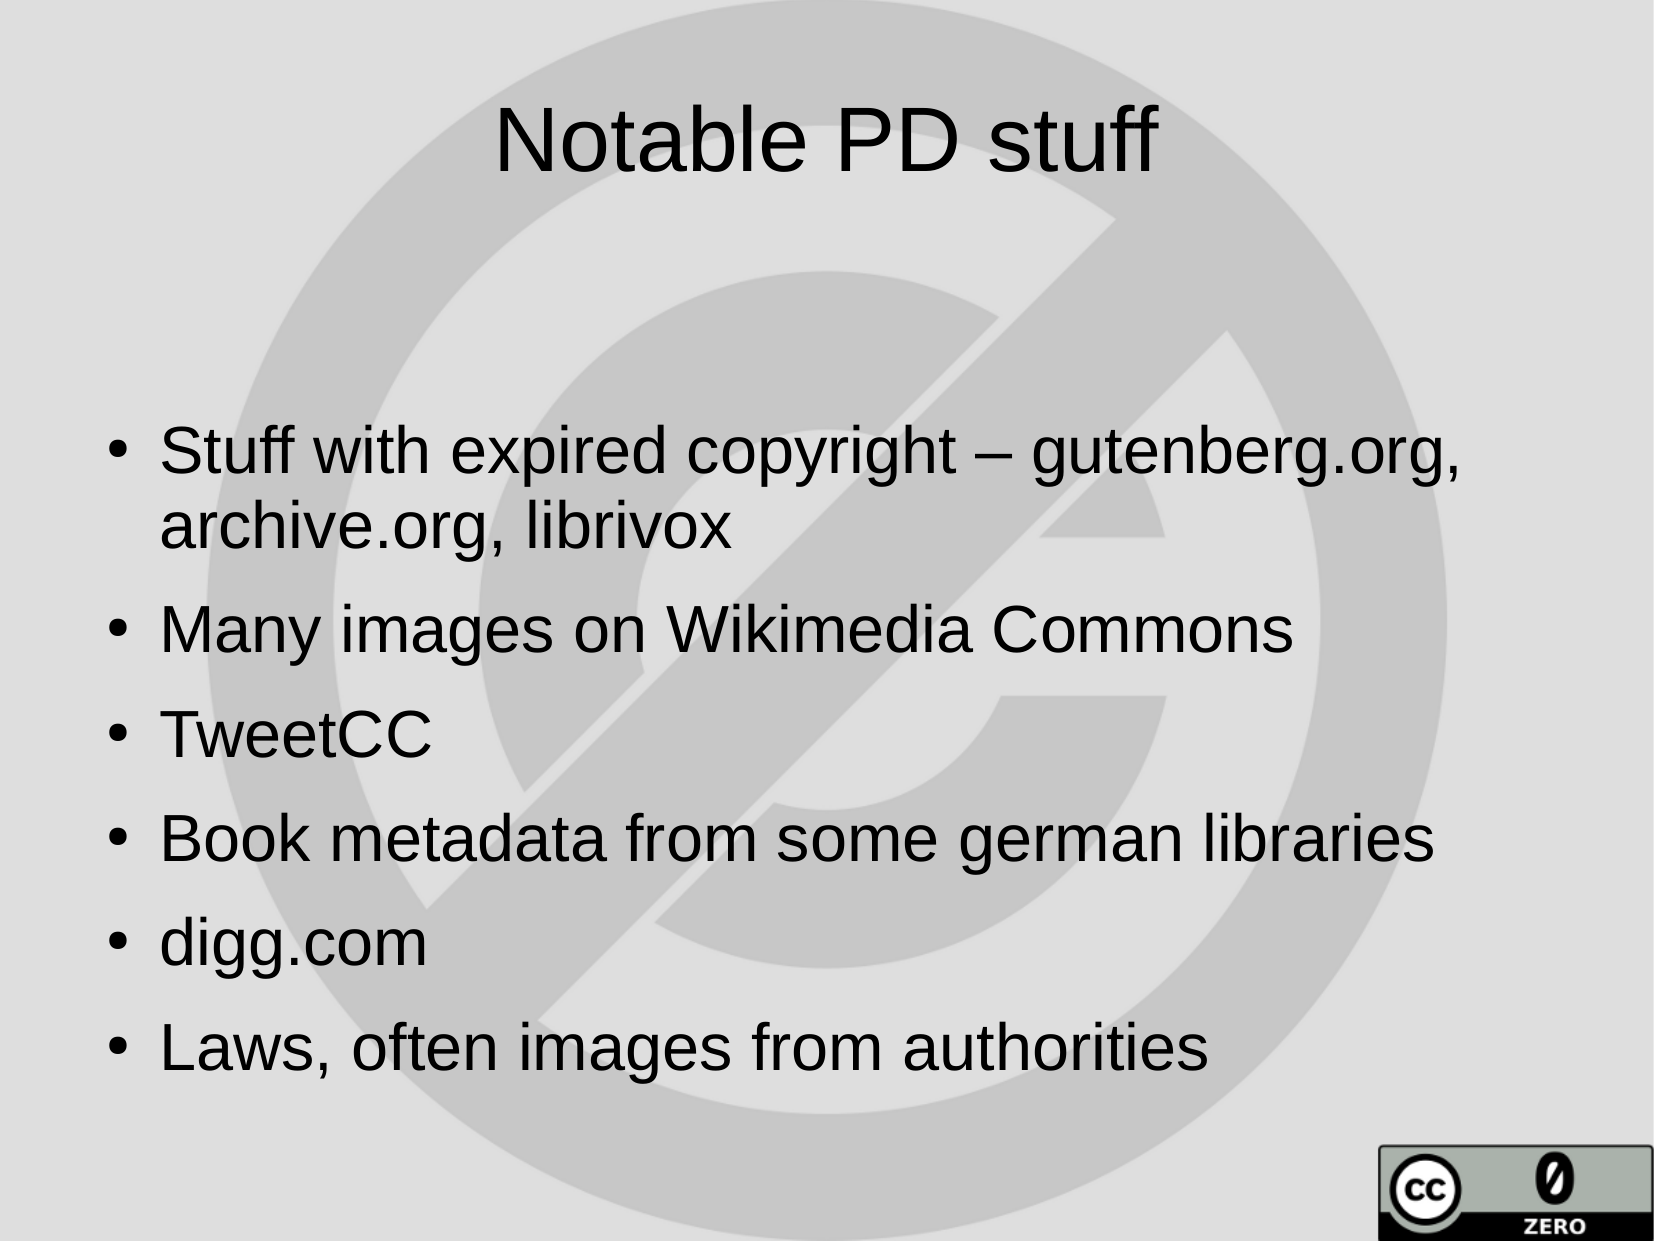

# Notable PD stuff
Stuff with expired copyright – gutenberg.org, archive.org, librivox
Many images on Wikimedia Commons
TweetCC
Book metadata from some german libraries
digg.com
Laws, often images from authorities